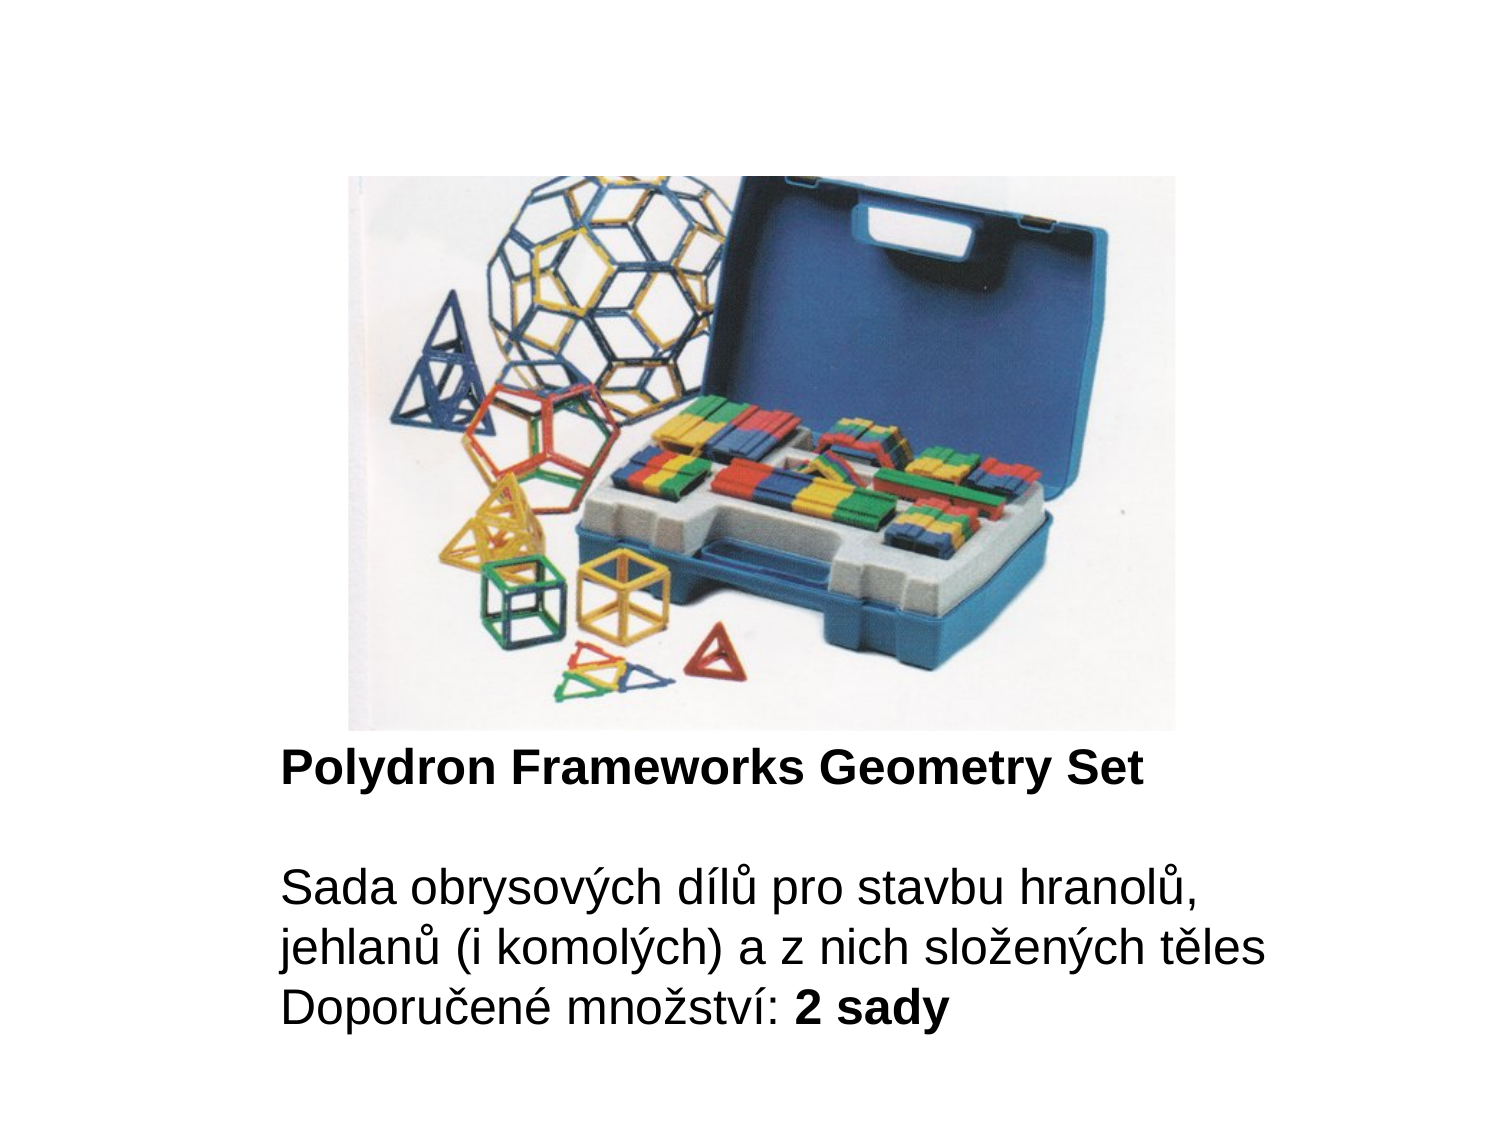

Polydron Frameworks Geometry Set
Sada obrysových dílů pro stavbu hranolů, jehlanů (i komolých) a z nich složených těles
Doporučené množství: 2 sady